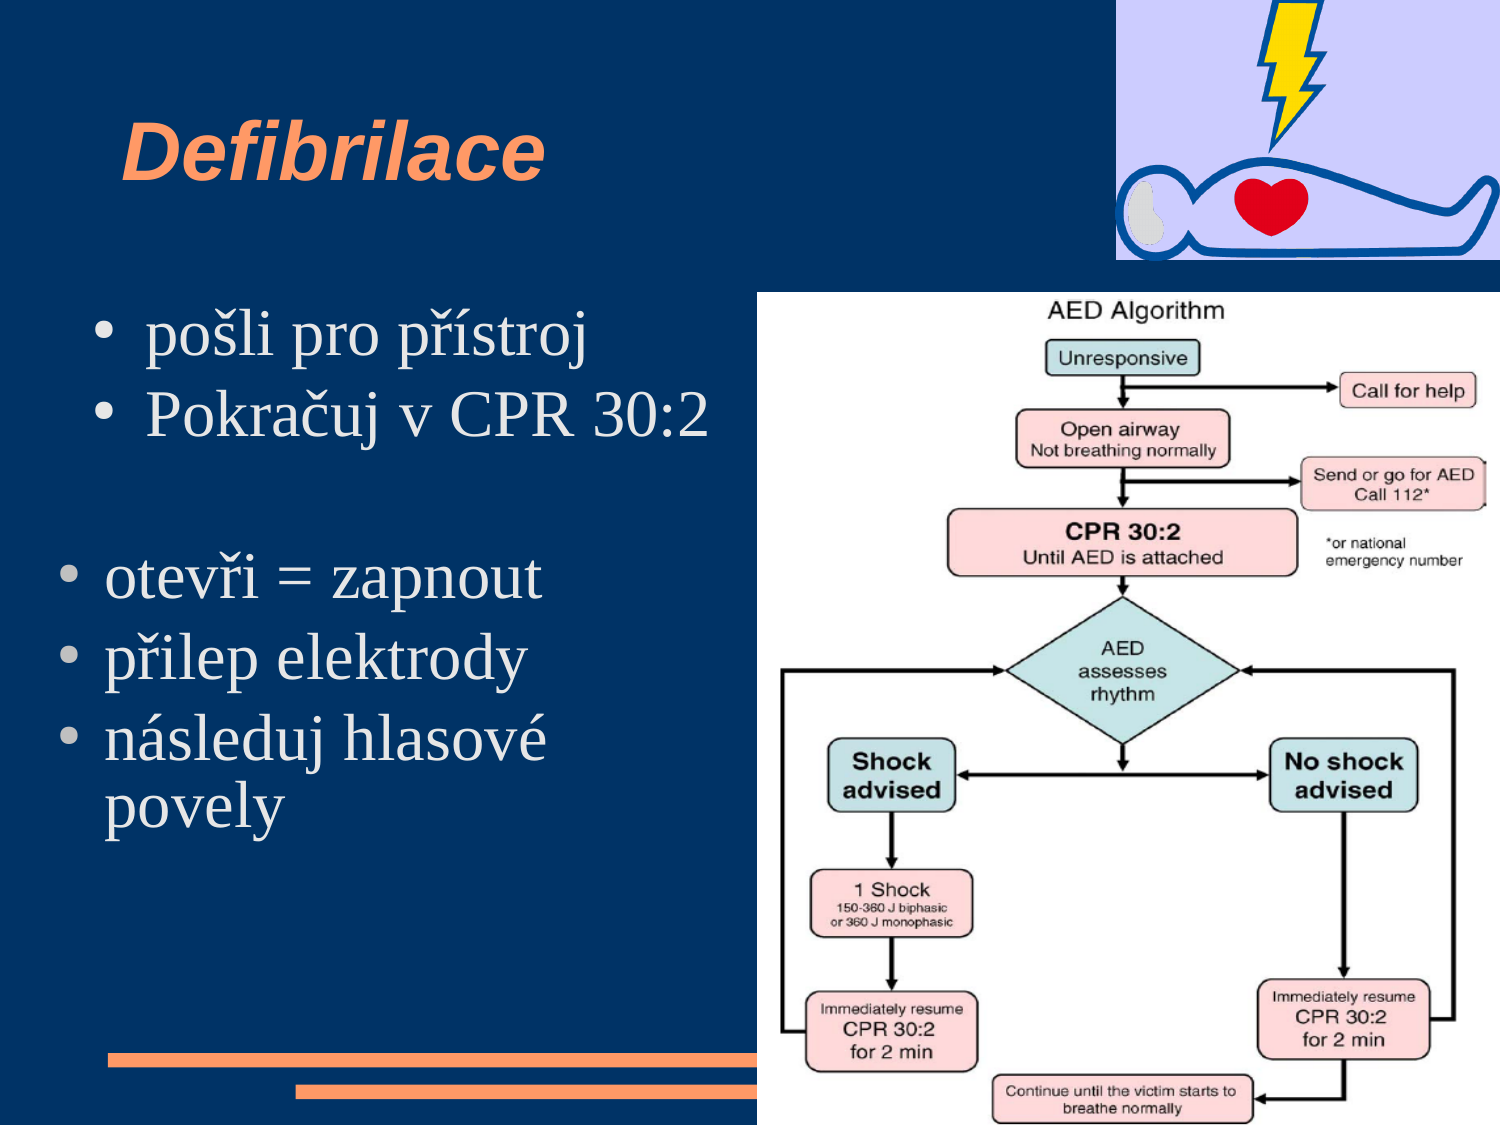

# Defibrilace
pošli pro přístroj
Pokračuj v CPR 30:2
otevři = zapnout
přilep elektrody
následuj hlasové
povely